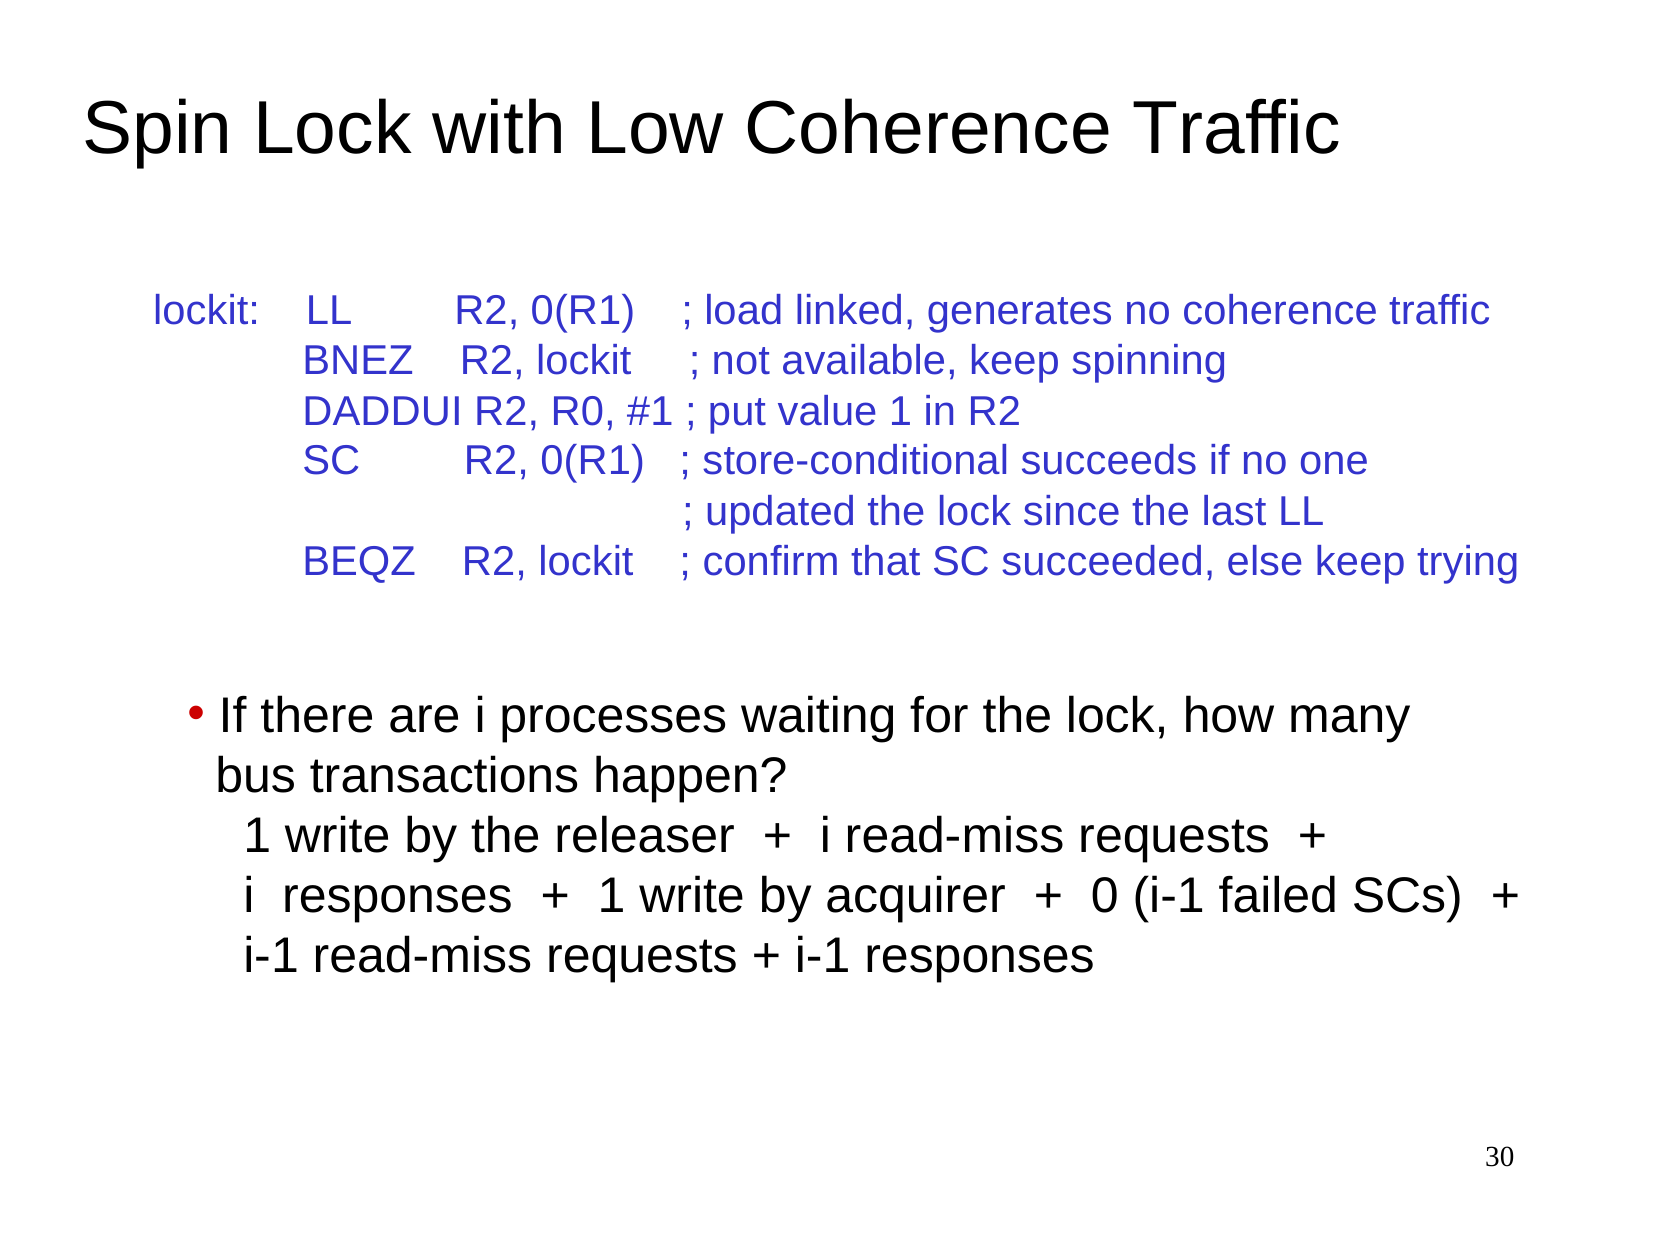

Spin Lock with Low Coherence Traffic
lockit: LL R2, 0(R1) ; load linked, generates no coherence traffic
 BNEZ R2, lockit ; not available, keep spinning
 DADDUI R2, R0, #1 ; put value 1 in R2
 SC R2, 0(R1) ; store-conditional succeeds if no one
 ; updated the lock since the last LL
 BEQZ R2, lockit ; confirm that SC succeeded, else keep trying
 If there are i processes waiting for the lock, how many
 bus transactions happen?
 1 write by the releaser + i read-miss requests +
 i responses + 1 write by acquirer + 0 (i-1 failed SCs) +
 i-1 read-miss requests + i-1 responses